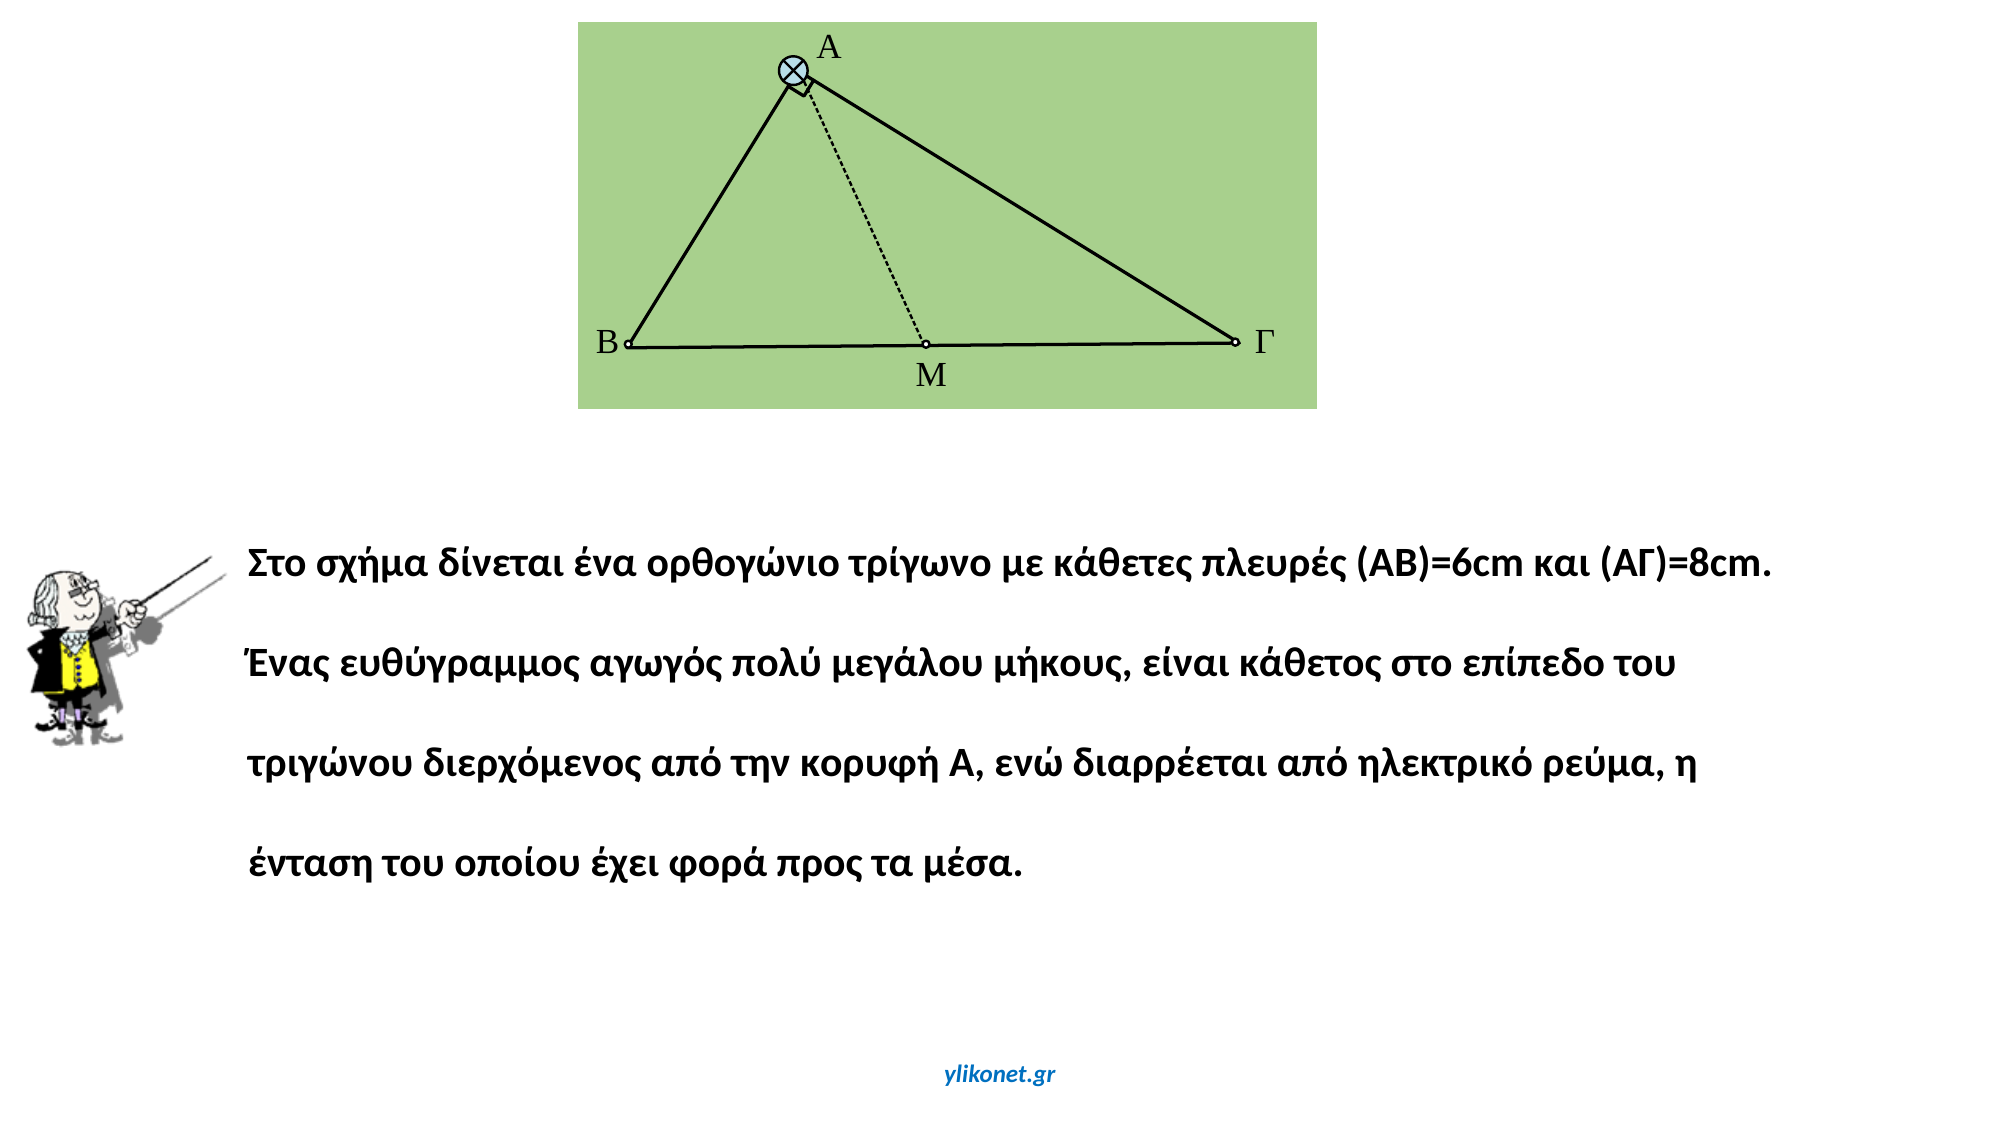

Στο σχήμα δίνεται ένα ορθογώνιο τρίγωνο με κάθετες πλευρές (ΑΒ)=6cm και (ΑΓ)=8cm. Ένας ευθύγραμμος αγωγός πολύ μεγάλου μήκους, είναι κάθετος στο επίπεδο του τριγώνου διερχόμενος από την κορυφή Α, ενώ διαρρέεται από ηλεκτρικό ρεύμα, η ένταση του οποίου έχει φορά προς τα μέσα.
ylikonet.gr